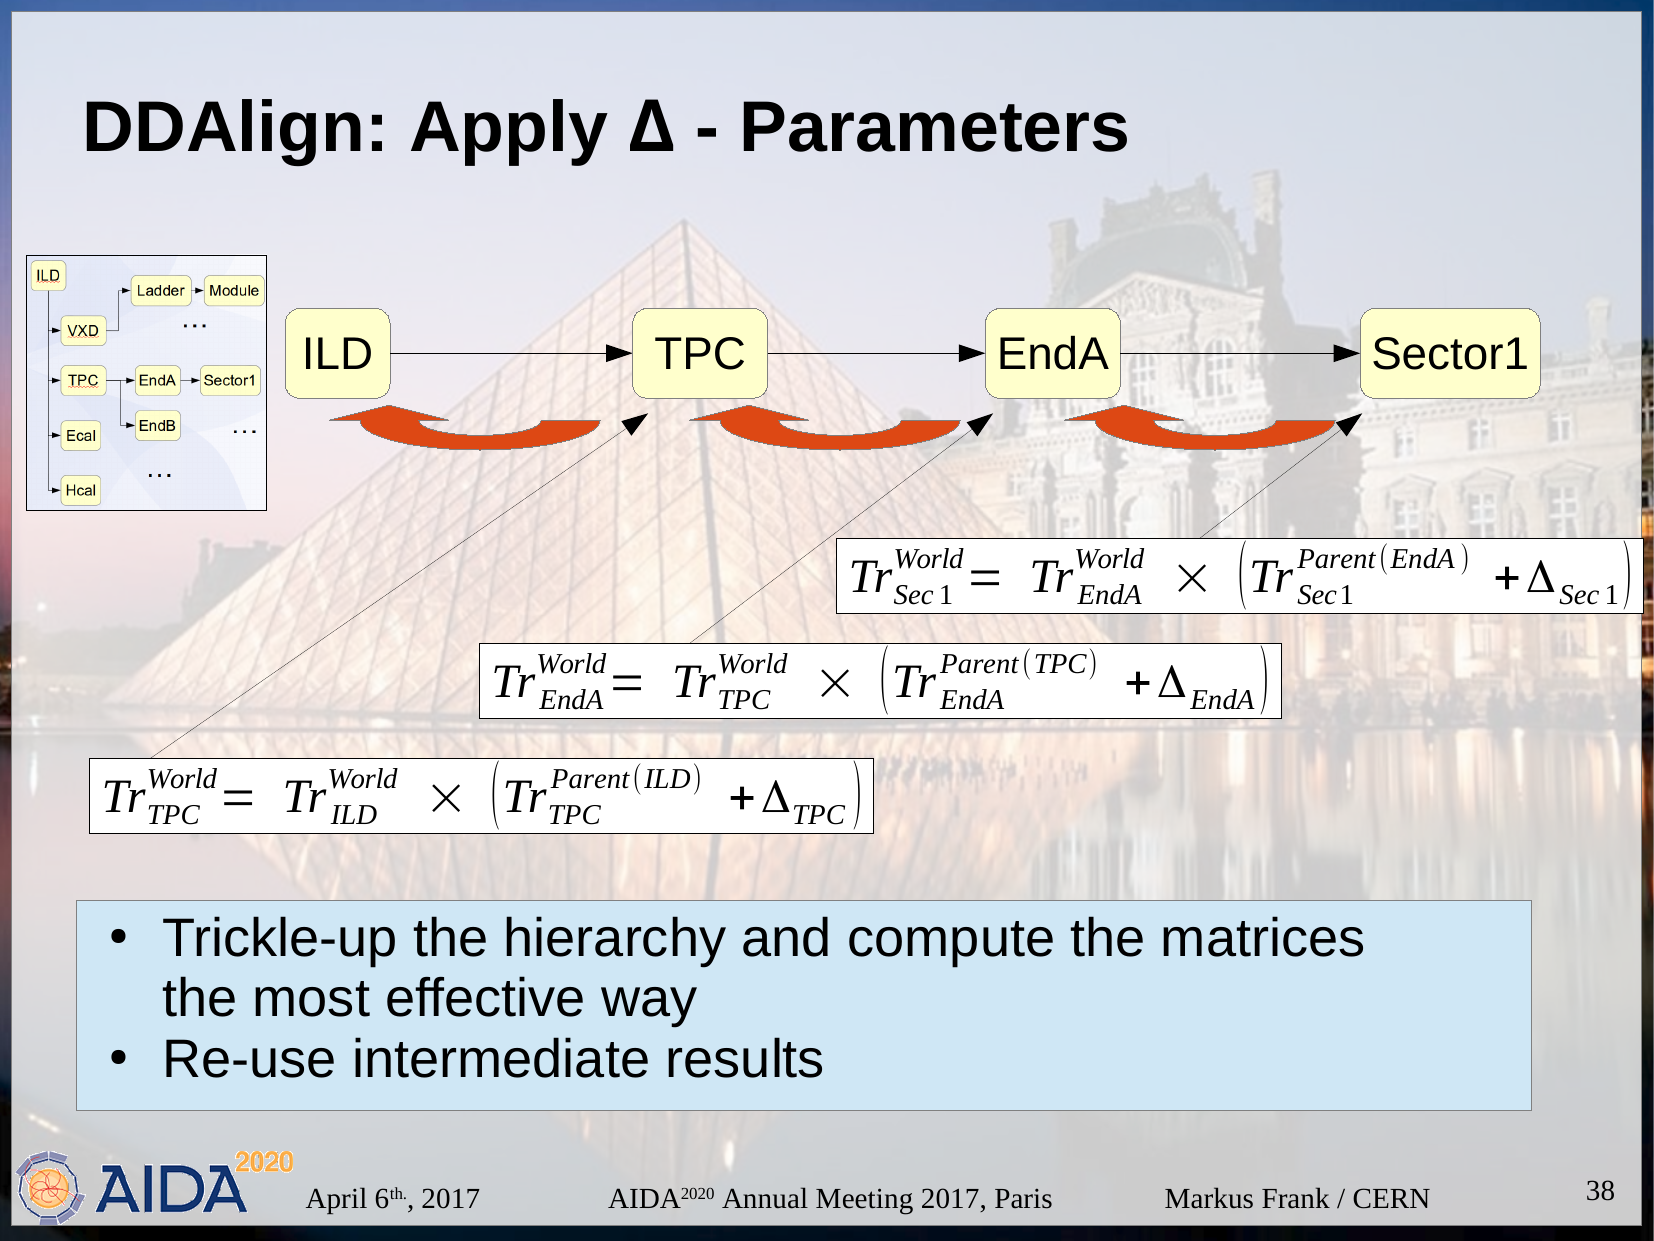

# DDAlign: Apply Δ - Parameters
ILD
TPC
EndA
Sector1
Trickle-up the hierarchy and compute the matrices
the most effective way
Re-use intermediate results
38
February, 4th. 2014
CLIC Workshop at CERN, Markus Frank / CERN